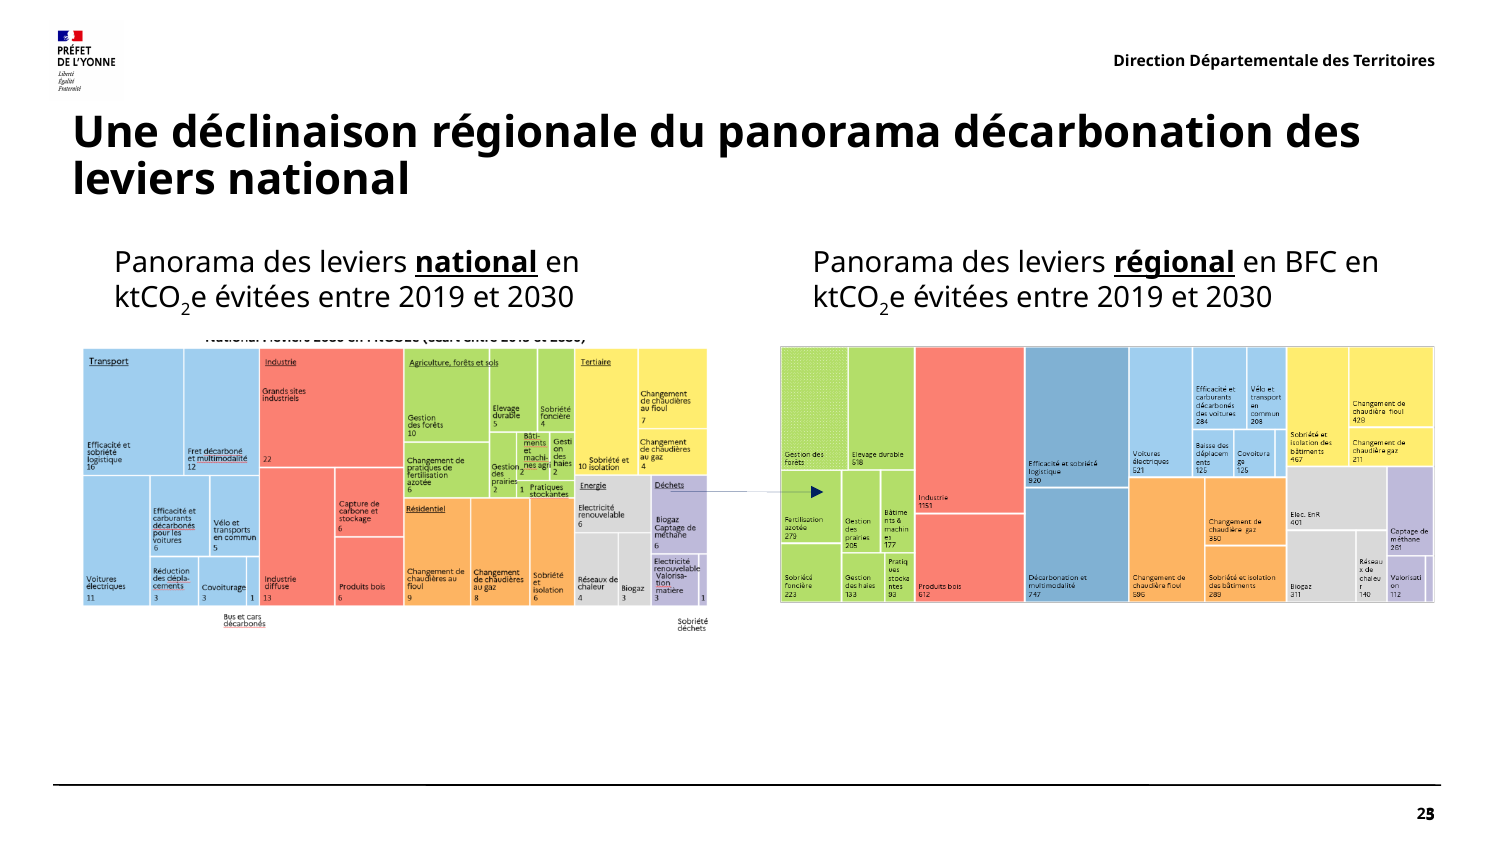

Direction Départementale des Territoires
# Une déclinaison régionale du panorama décarbonation des leviers national
Panorama des leviers national en ktCO2e évitées entre 2019 et 2030
Panorama des leviers régional en BFC en ktCO2e évitées entre 2019 et 2030
5
23